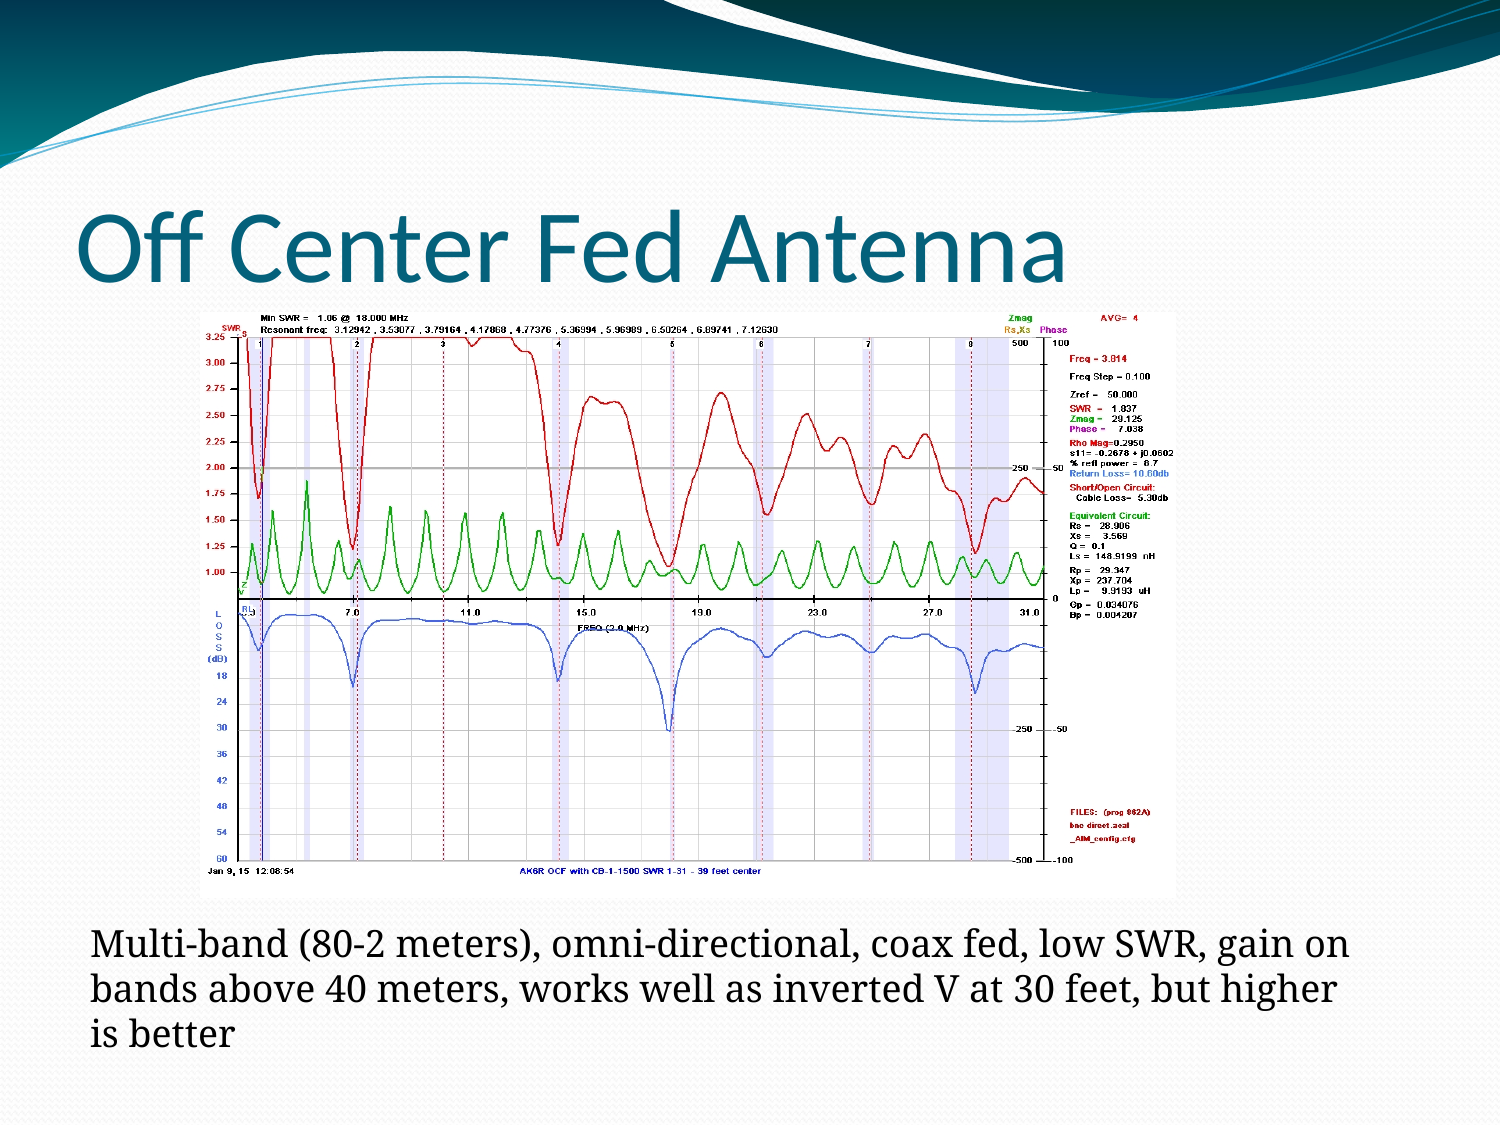

# Off Center Fed Antenna
Multi-band (80-2 meters), omni-directional, coax fed, low SWR, gain on bands above 40 meters, works well as inverted V at 30 feet, but higher is better